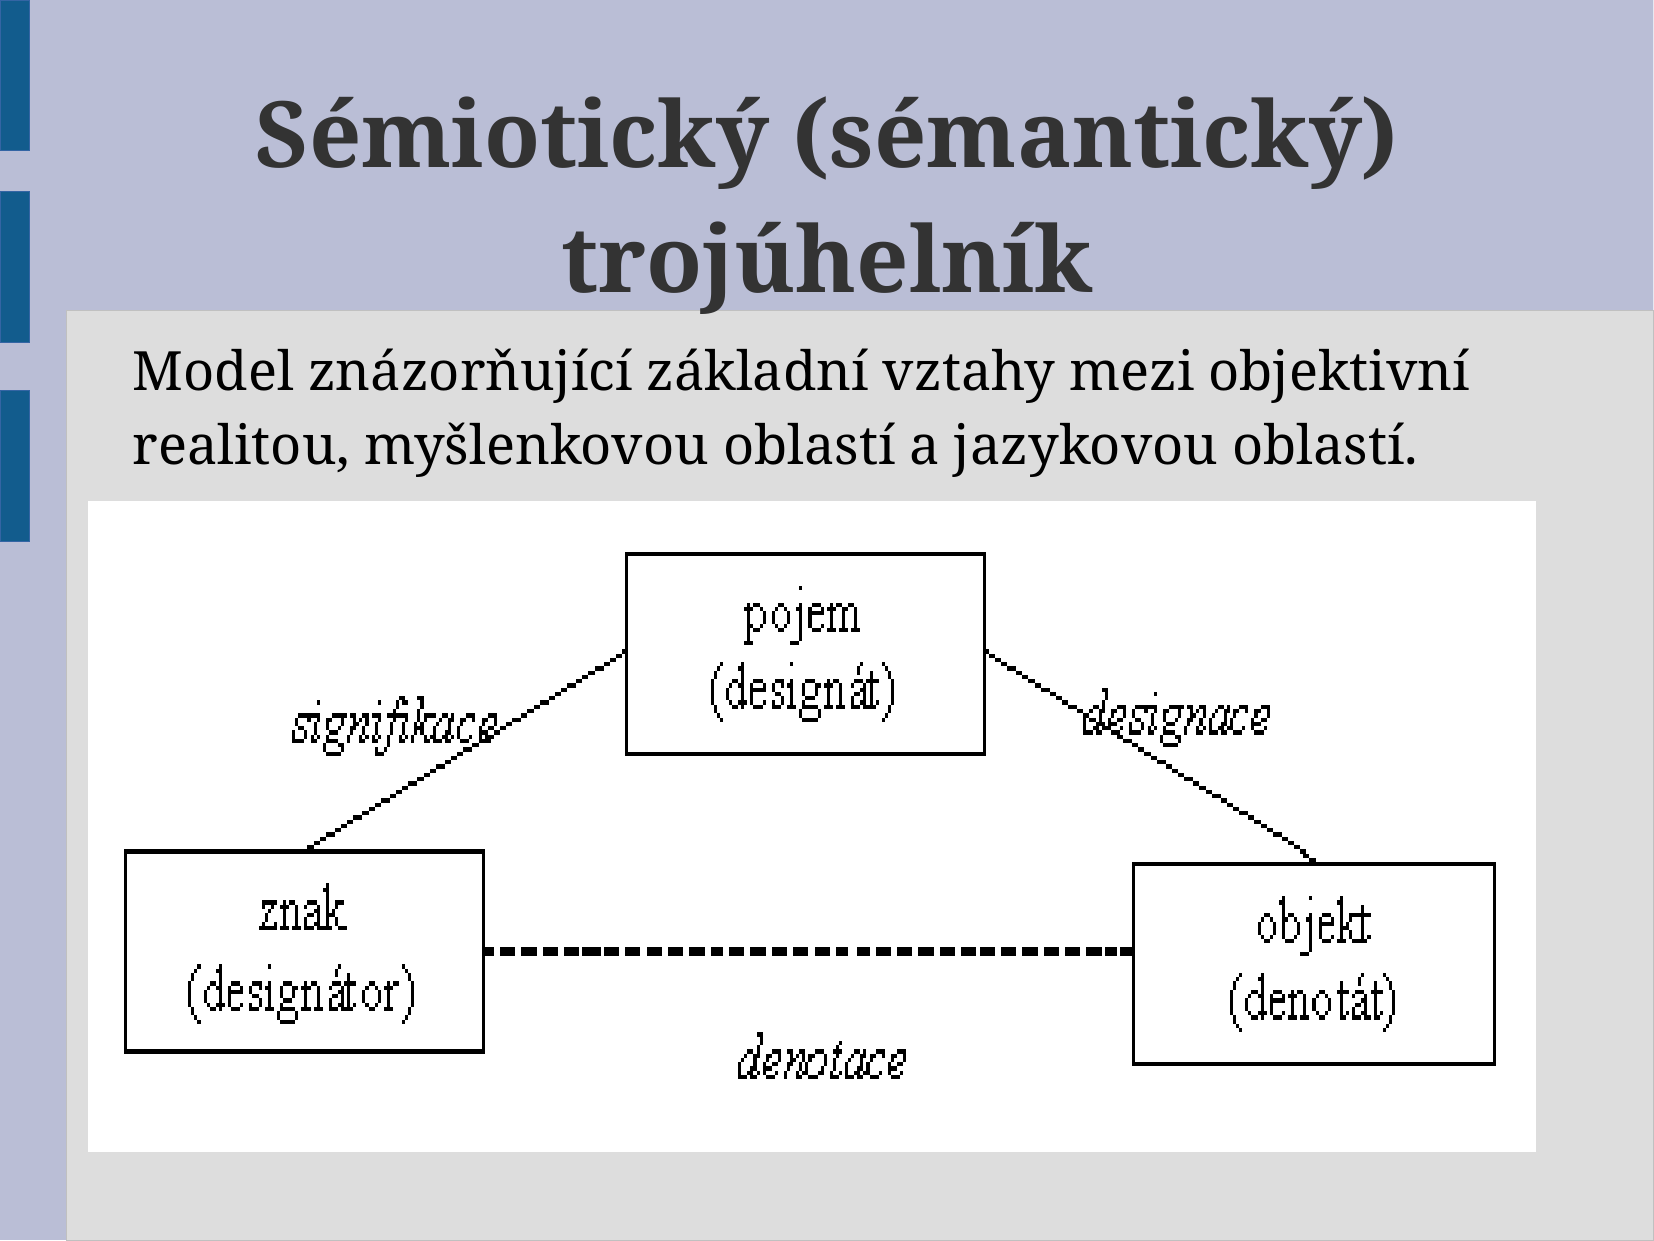

# Sémiotický (sémantický) trojúhelník
Model znázorňující základní vztahy mezi objektivní realitou, myšlenkovou oblastí a jazykovou oblastí.
 Schwarz, 2003